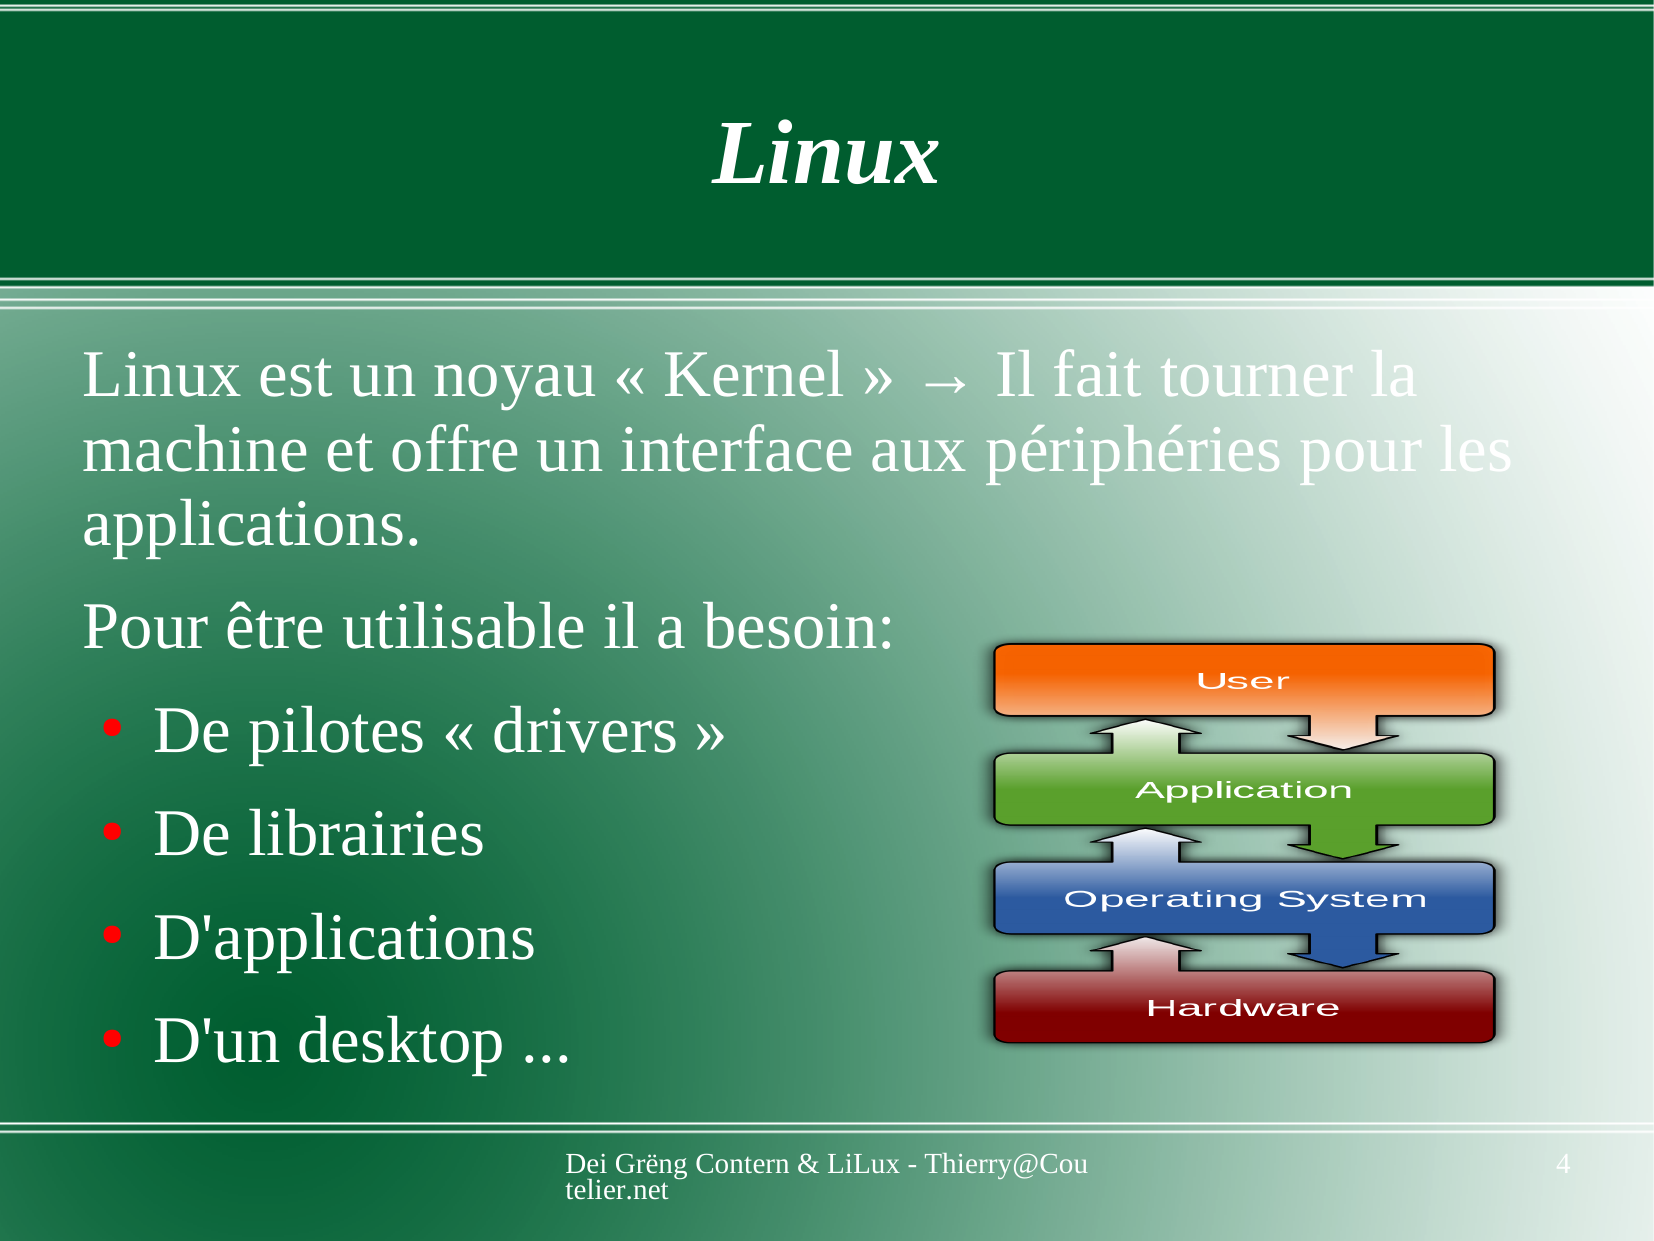

# Linux
Linux est un noyau « Kernel » → Il fait tourner la machine et offre un interface aux périphéries pour les applications.
Pour être utilisable il a besoin:
De pilotes « drivers »
De librairies
D'applications
D'un desktop ...
Dei Grëng Contern & LiLux - Thierry@Coutelier.net
4